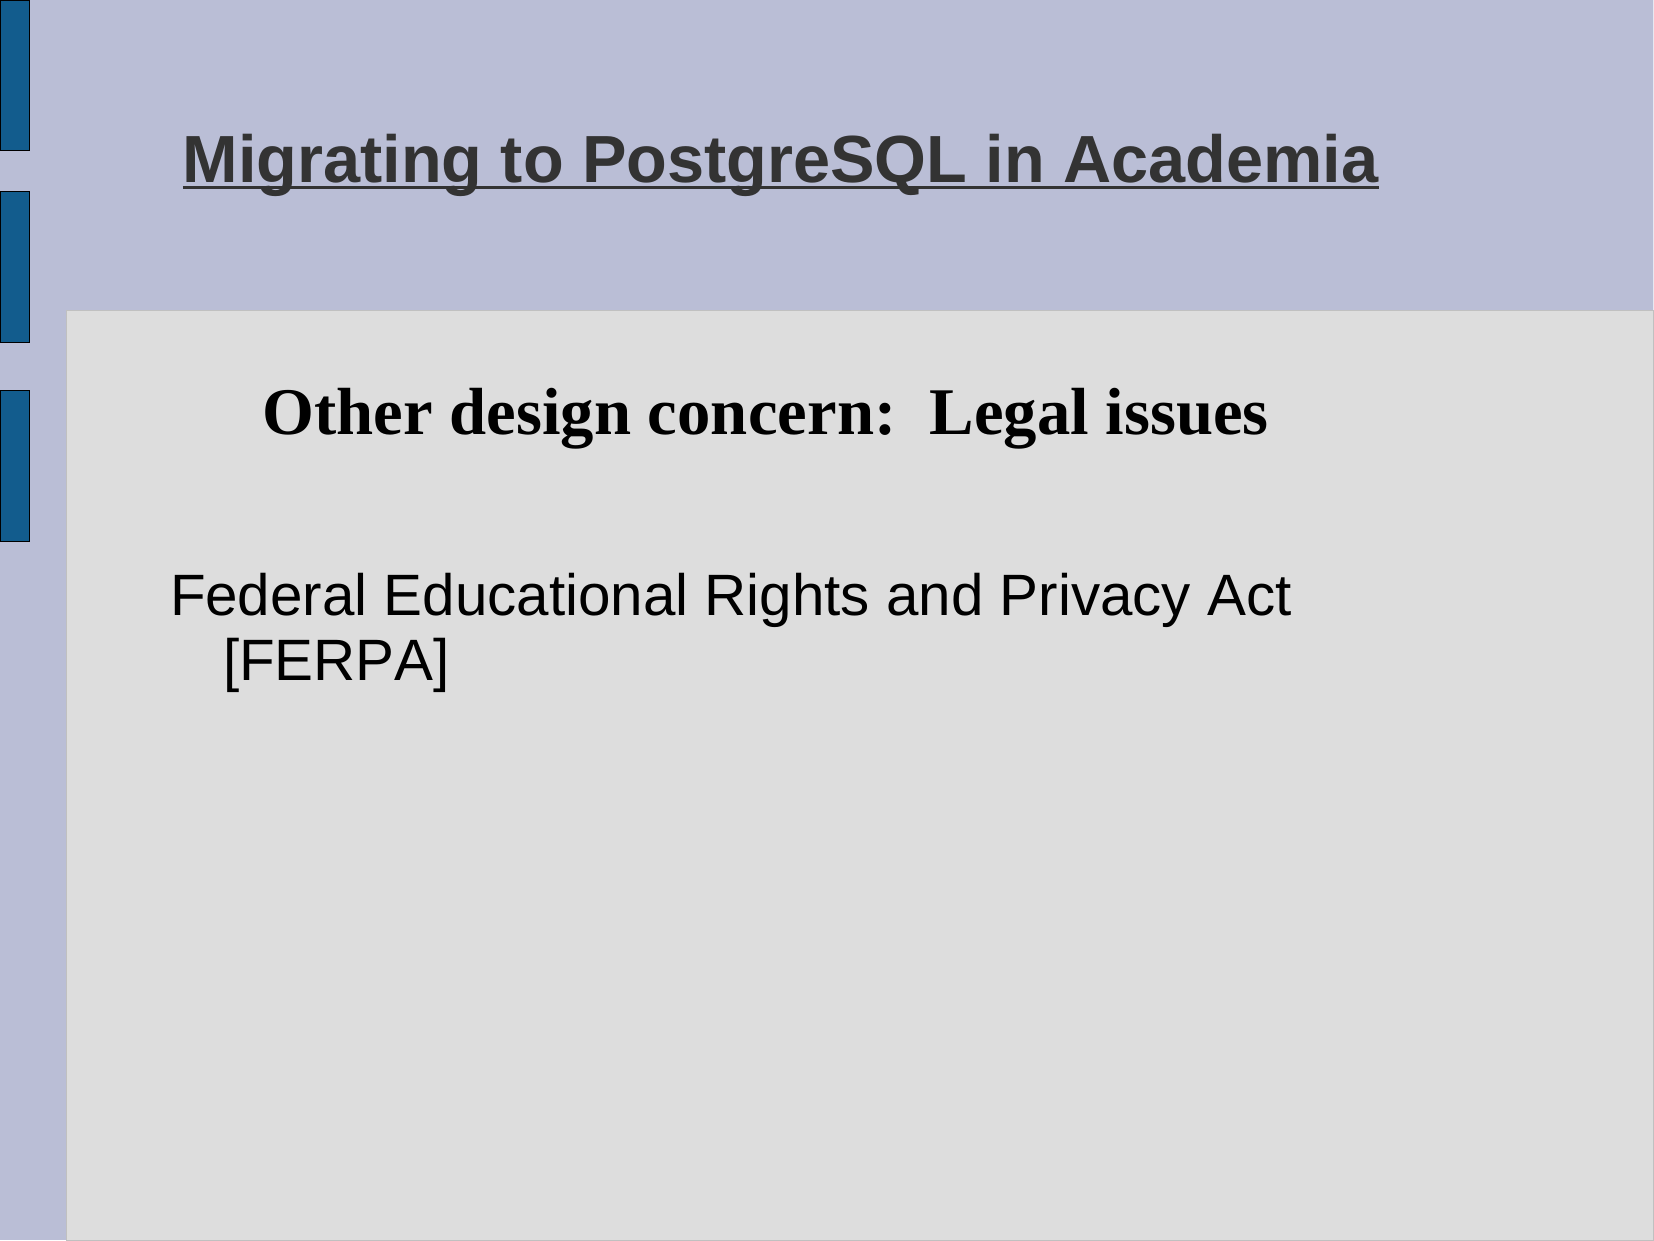

# Migrating to PostgreSQL in Academia
Other design concern: Legal issues
Federal Educational Rights and Privacy Act
[FERPA]